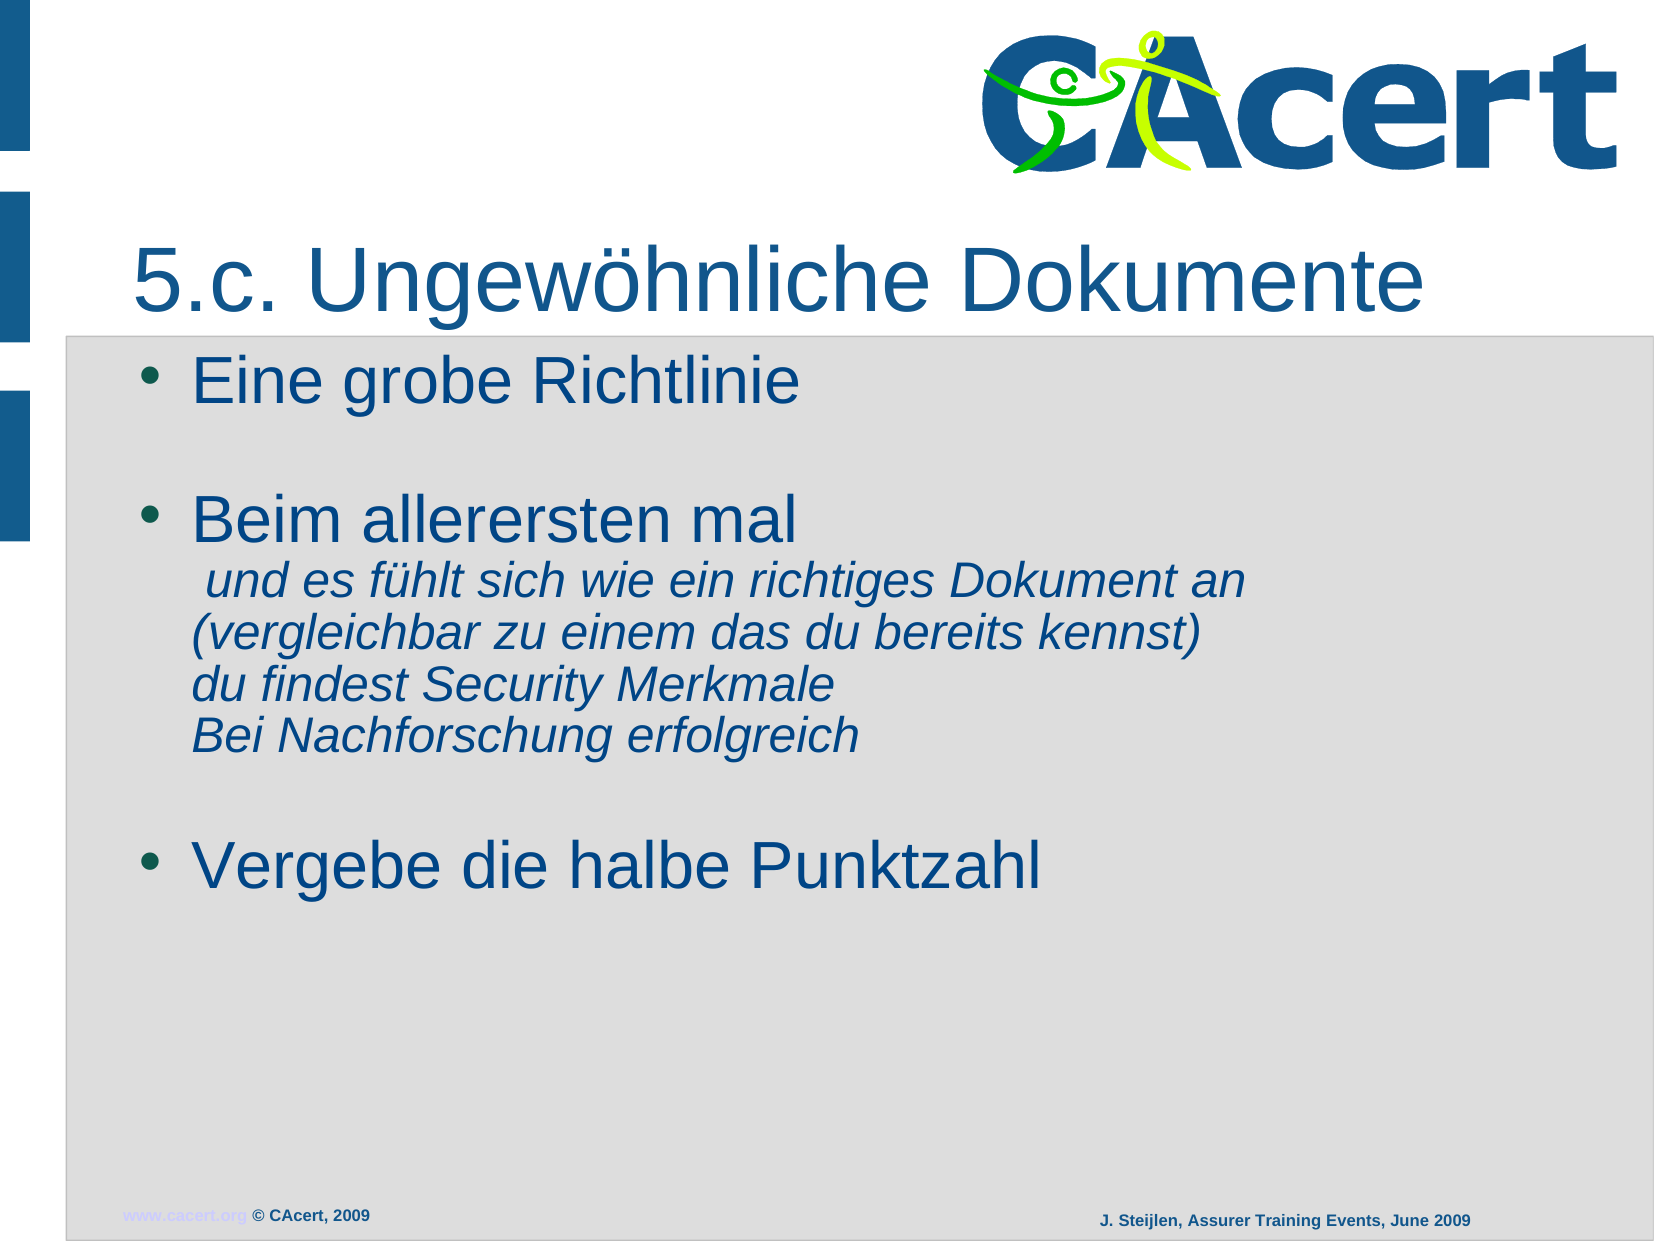

5.c. Ungewöhnliche Dokumente
# Eine grobe Richtlinie
Beim allerersten mal
 und es fühlt sich wie ein richtiges Dokument an
(vergleichbar zu einem das du bereits kennst)
du findest Security Merkmale
Bei Nachforschung erfolgreich
Vergebe die halbe Punktzahl